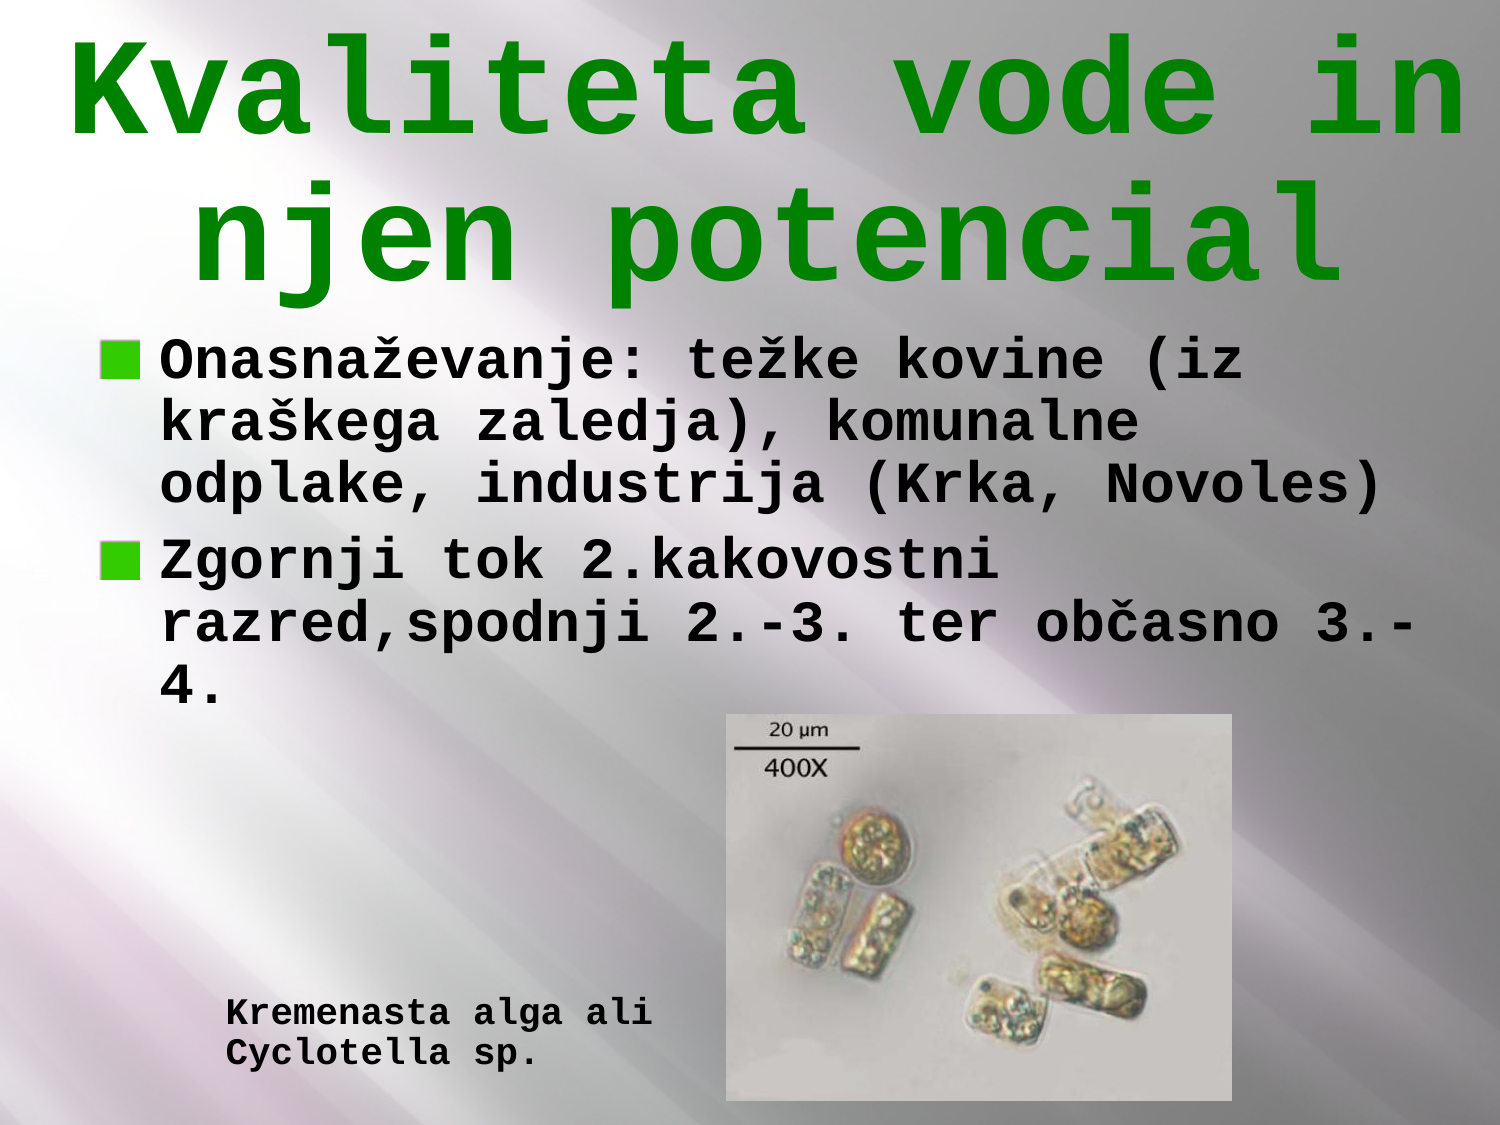

# Kvaliteta vode in njen potencial
Onasnaževanje: težke kovine (iz kraškega zaledja), komunalne odplake, industrija (Krka, Novoles)‏
Zgornji tok 2.kakovostni razred,spodnji 2.-3. ter občasno 3.-4.
Kremenasta alga ali Cyclotella sp.